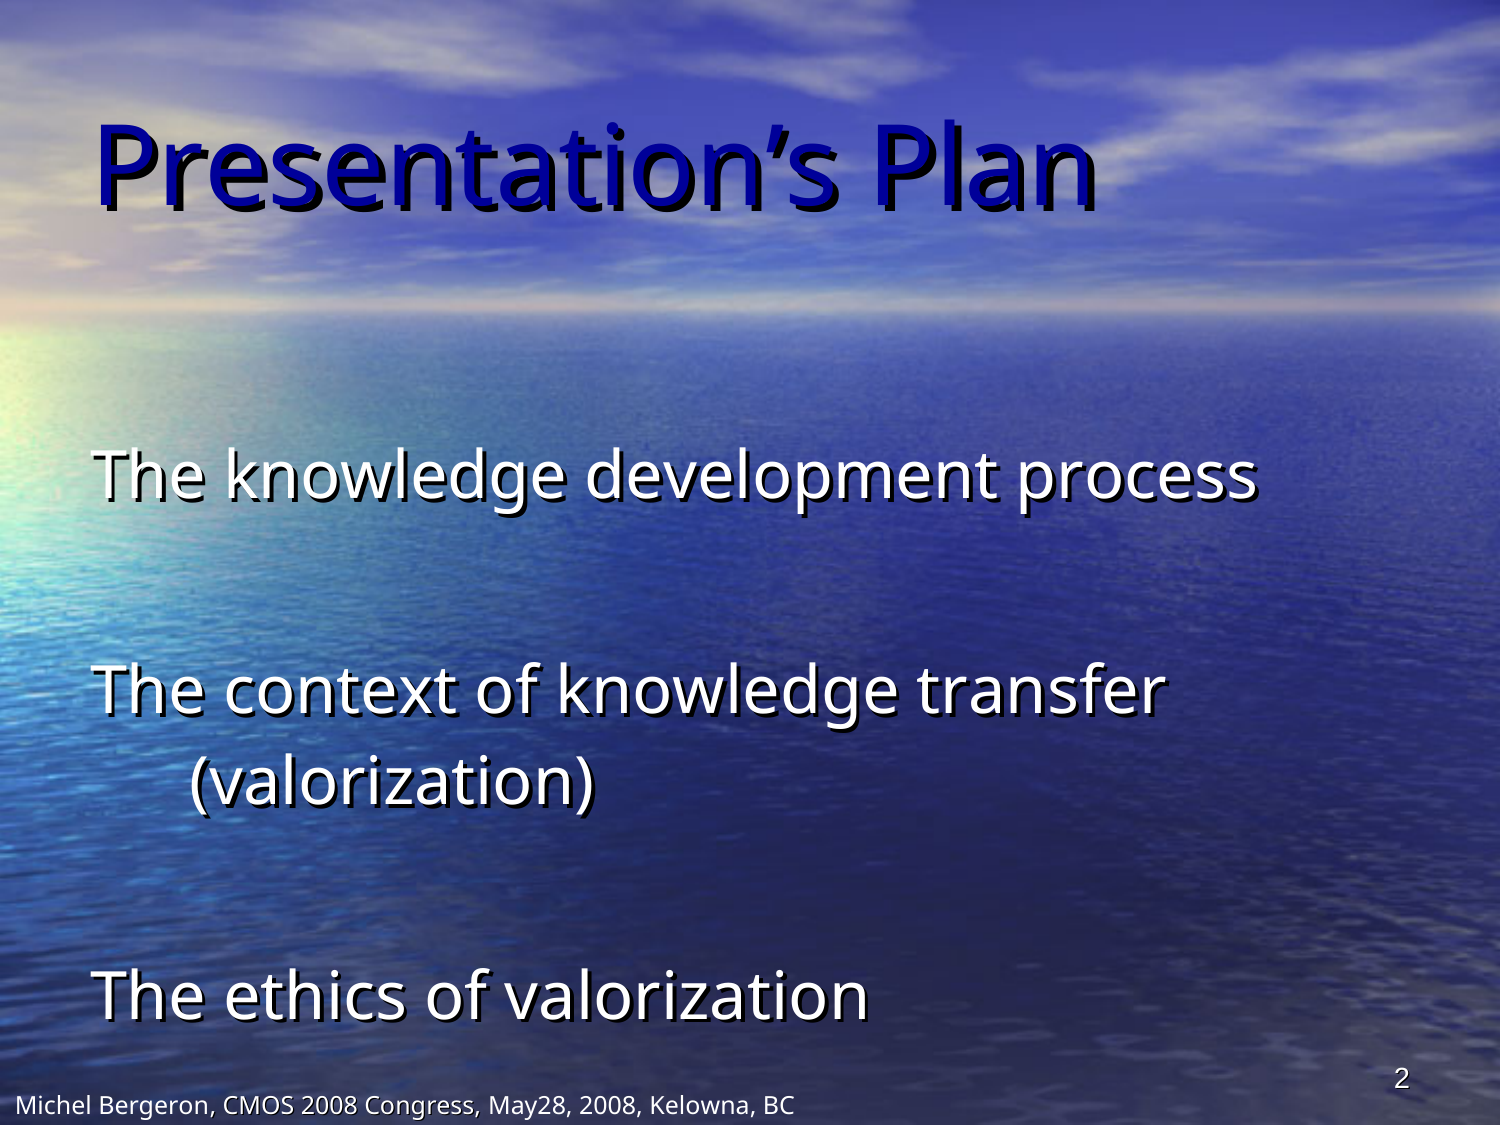

Presentation’s Plan
The knowledge development process
The context of knowledge transfer (valorization)
The ethics of valorization
Michel Bergeron, CMOS 2008 Congress, May28, 2008, Kelowna, BC